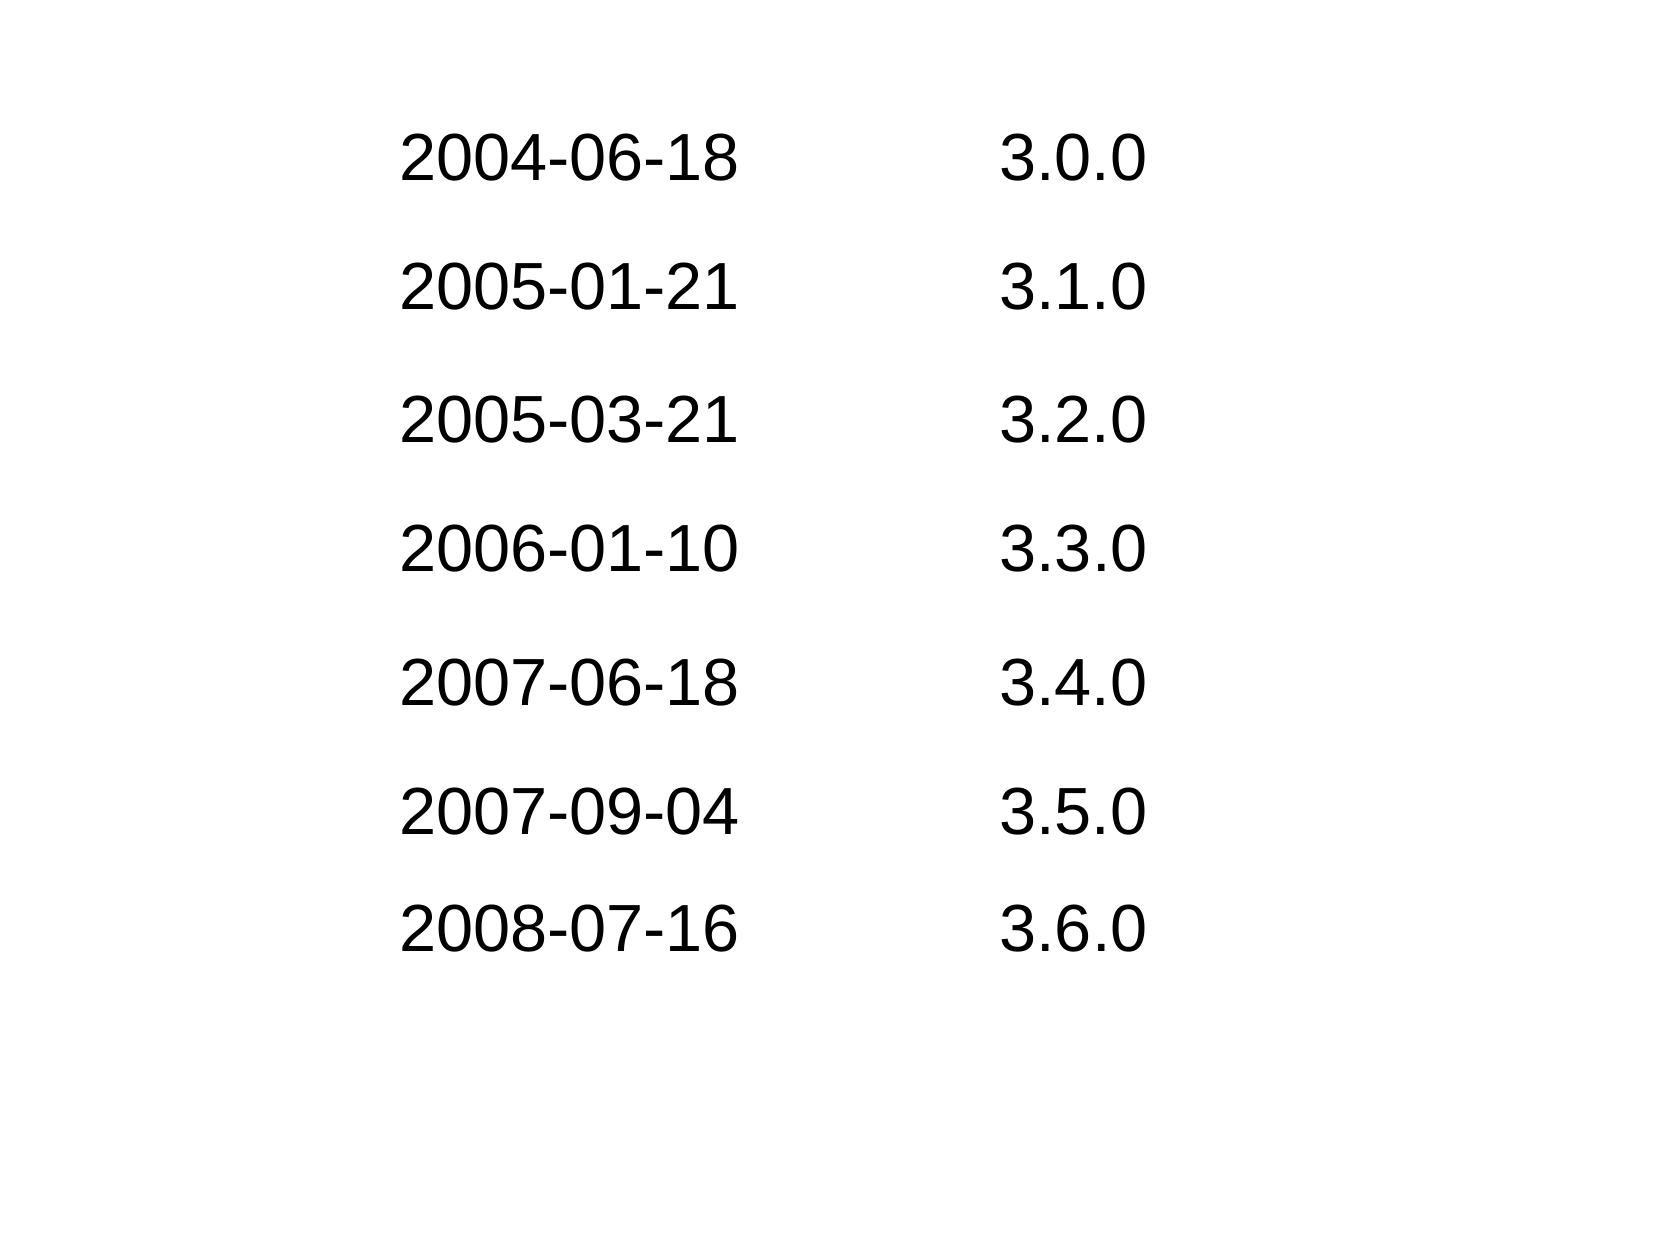

2004-06-18
3.0.0
2005-01-21
3.1.0
2005-03-21
3.2.0
2006-01-10
3.3.0
2007-06-18
3.4.0
2007-09-04
3.5.0
2008-07-16
3.6.0